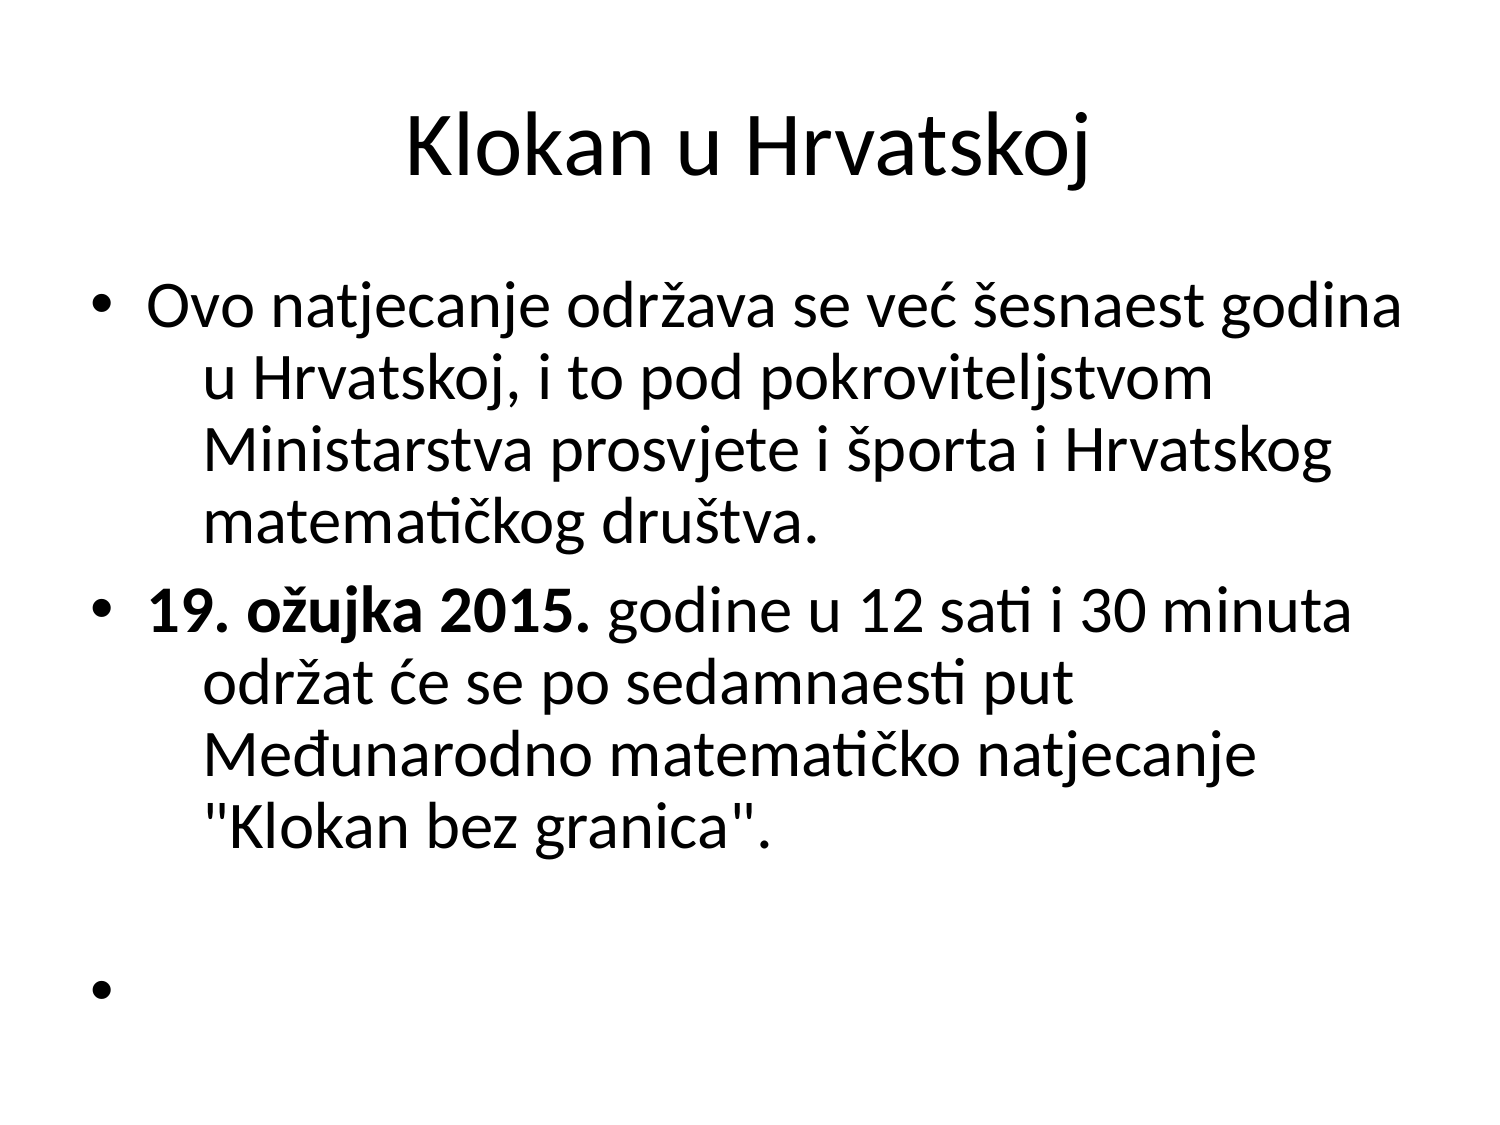

# Klokan u Hrvatskoj
Ovo natjecanje održava se već šesnaest godina u Hrvatskoj, i to pod pokroviteljstvom Ministarstva prosvjete i športa i Hrvatskog matematičkog društva.
19. ožujka 2015. godine u 12 sati i 30 minuta održat će se po sedamnaesti put Međunarodno matematičko natjecanje "Klokan bez granica".